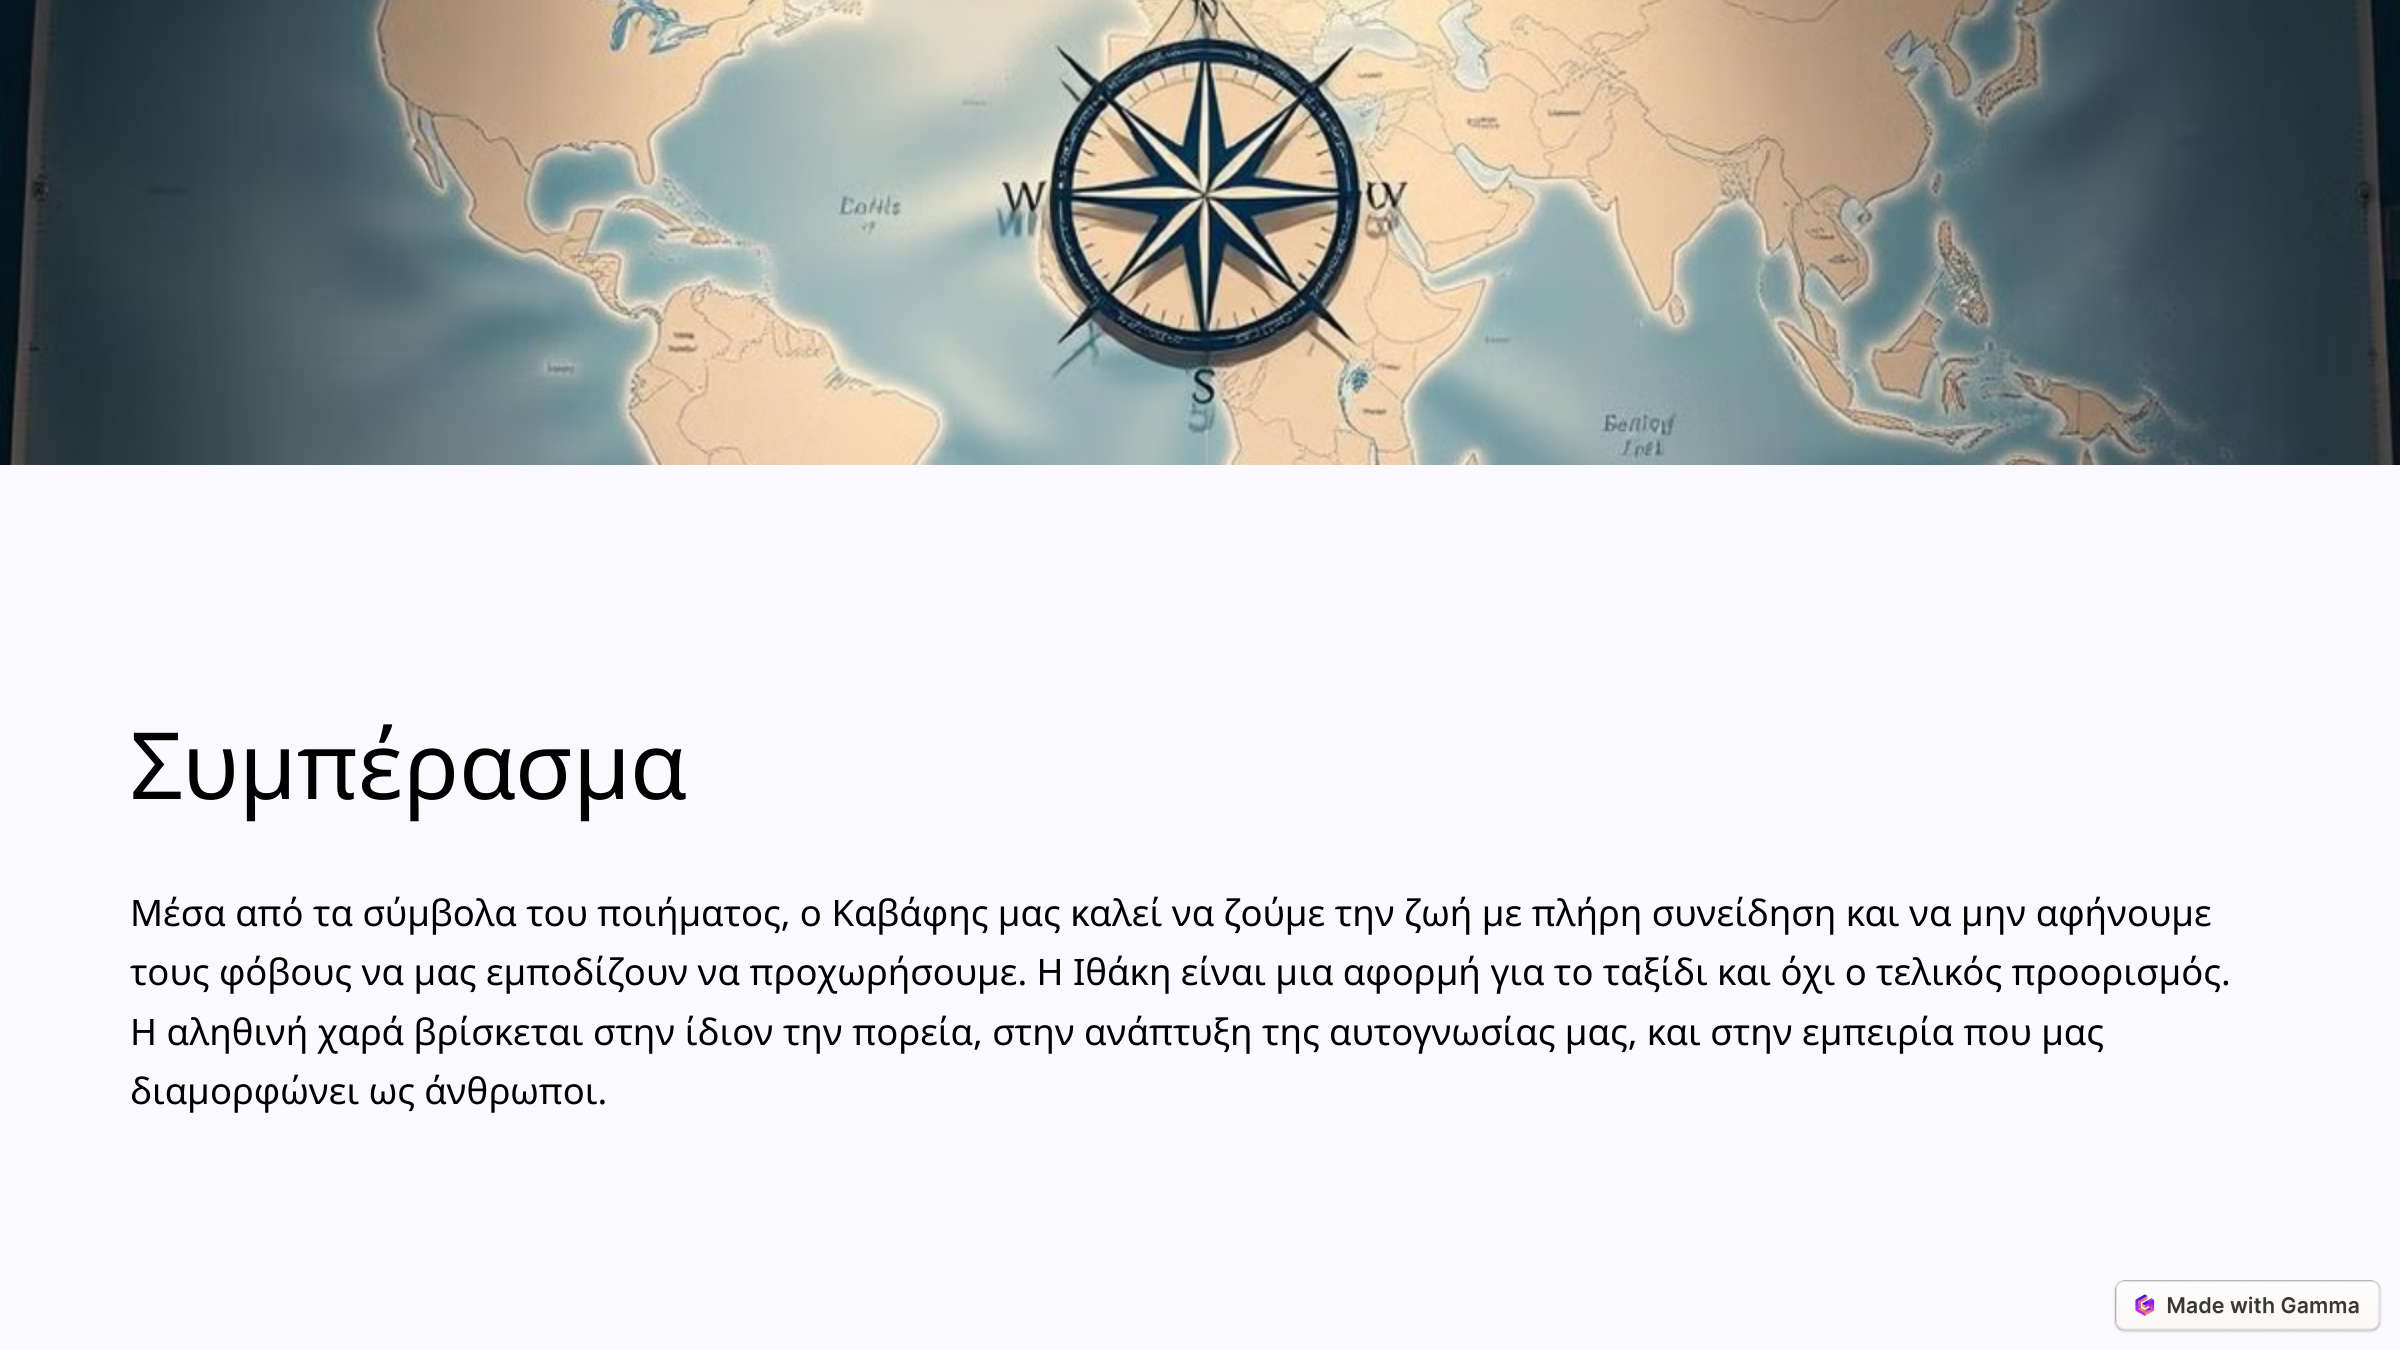

Συμπέρασμα
Μέσα από τα σύμβολα του ποιήματος, ο Καβάφης μας καλεί να ζούμε την ζωή με πλήρη συνείδηση και να μην αφήνουμε τους φόβους να μας εμποδίζουν να προχωρήσουμε. Η Ιθάκη είναι μια αφορμή για το ταξίδι και όχι ο τελικός προορισμός. Η αληθινή χαρά βρίσκεται στην ίδιον την πορεία, στην ανάπτυξη της αυτογνωσίας μας, και στην εμπειρία που μας διαμορφώνει ως άνθρωποι.